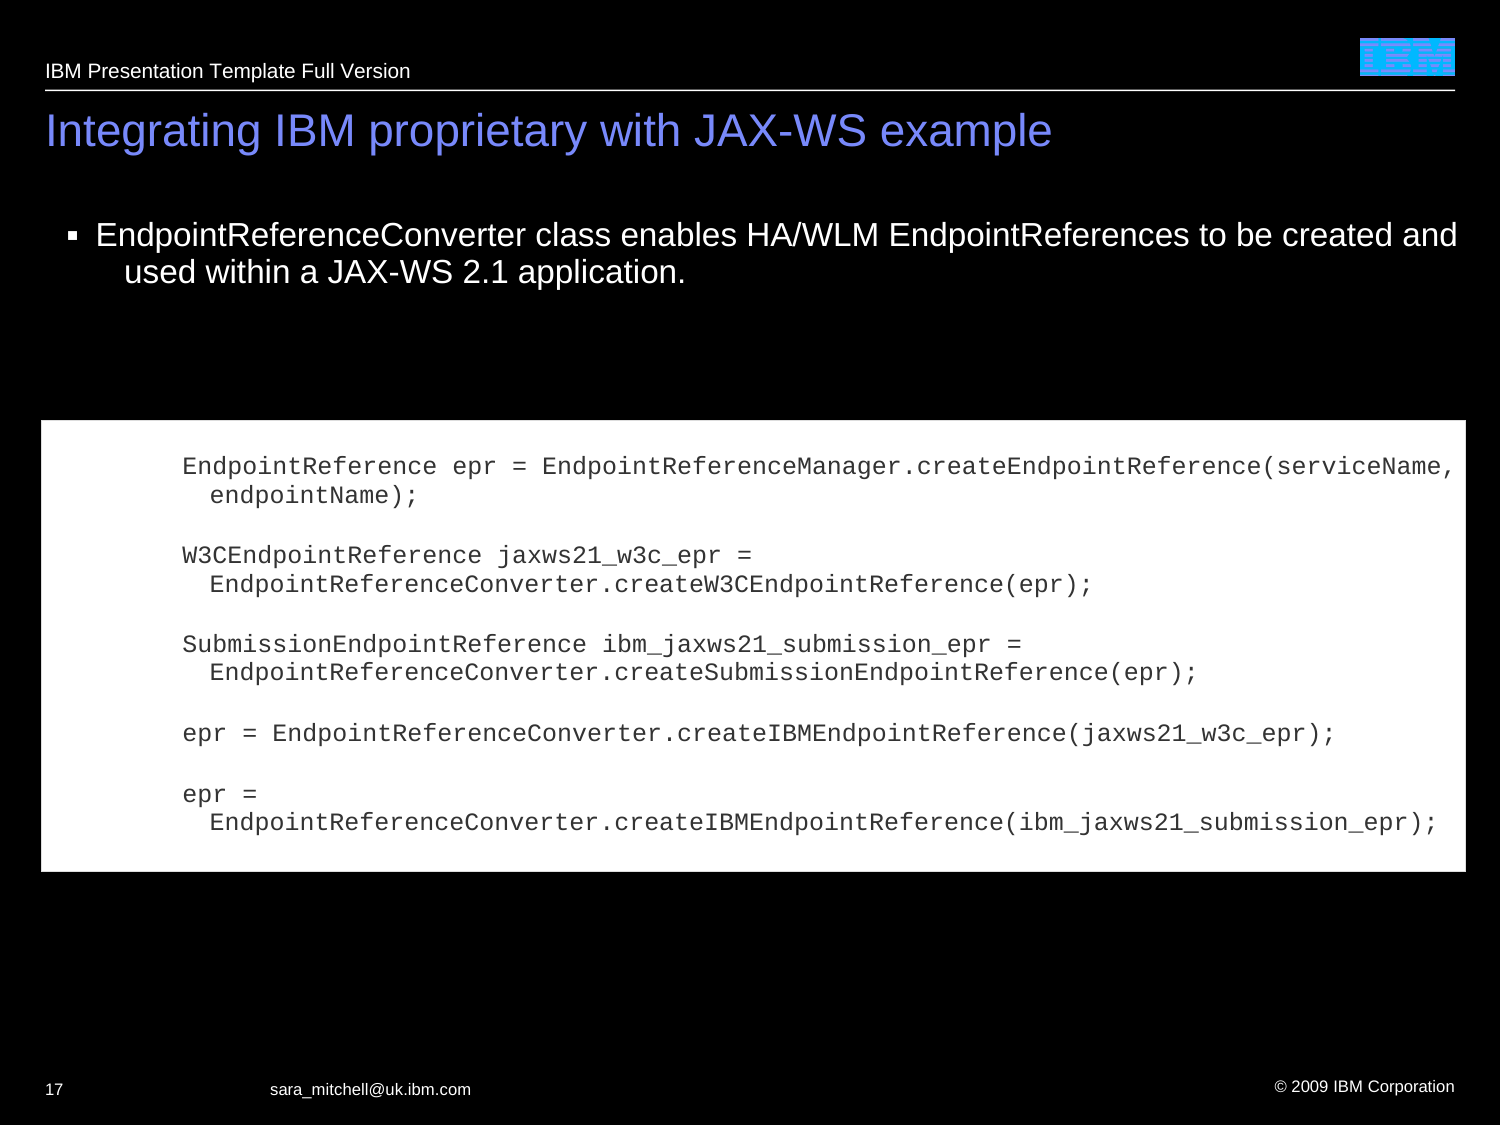

IBM Presentation Template Full Version
# Integrating IBM proprietary with JAX-WS example
EndpointReferenceConverter class enables HA/WLM EndpointReferences to be created and used within a JAX-WS 2.1 application.
EndpointReference epr = EndpointReferenceManager.createEndpointReference(serviceName, endpointName);
W3CEndpointReference jaxws21_w3c_epr = EndpointReferenceConverter.createW3CEndpointReference(epr);
SubmissionEndpointReference ibm_jaxws21_submission_epr = EndpointReferenceConverter.createSubmissionEndpointReference(epr);
epr = EndpointReferenceConverter.createIBMEndpointReference(jaxws21_w3c_epr);
epr = EndpointReferenceConverter.createIBMEndpointReference(ibm_jaxws21_submission_epr);
17